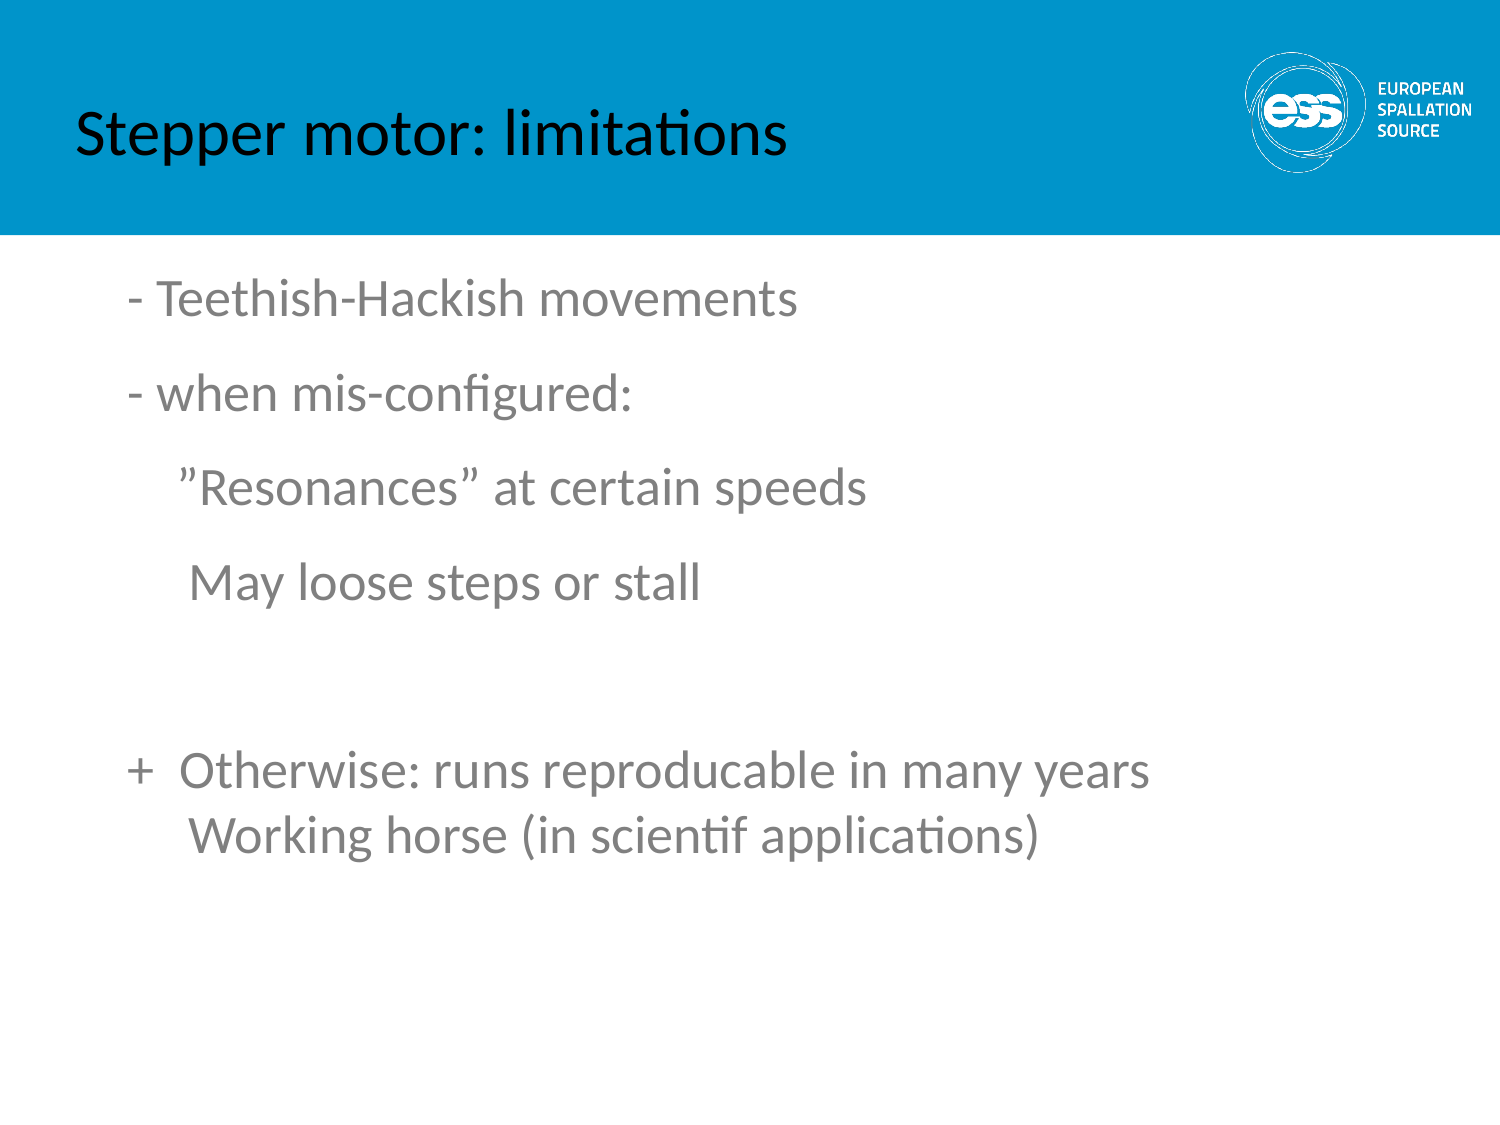

# Stepper motor: limitations
 - Teethish-Hackish movements
 - when mis-configured:
 ”Resonances” at certain speeds
 May loose steps or stall
 + Otherwise: runs reproducable in many years
 Working horse (in scientif applications)